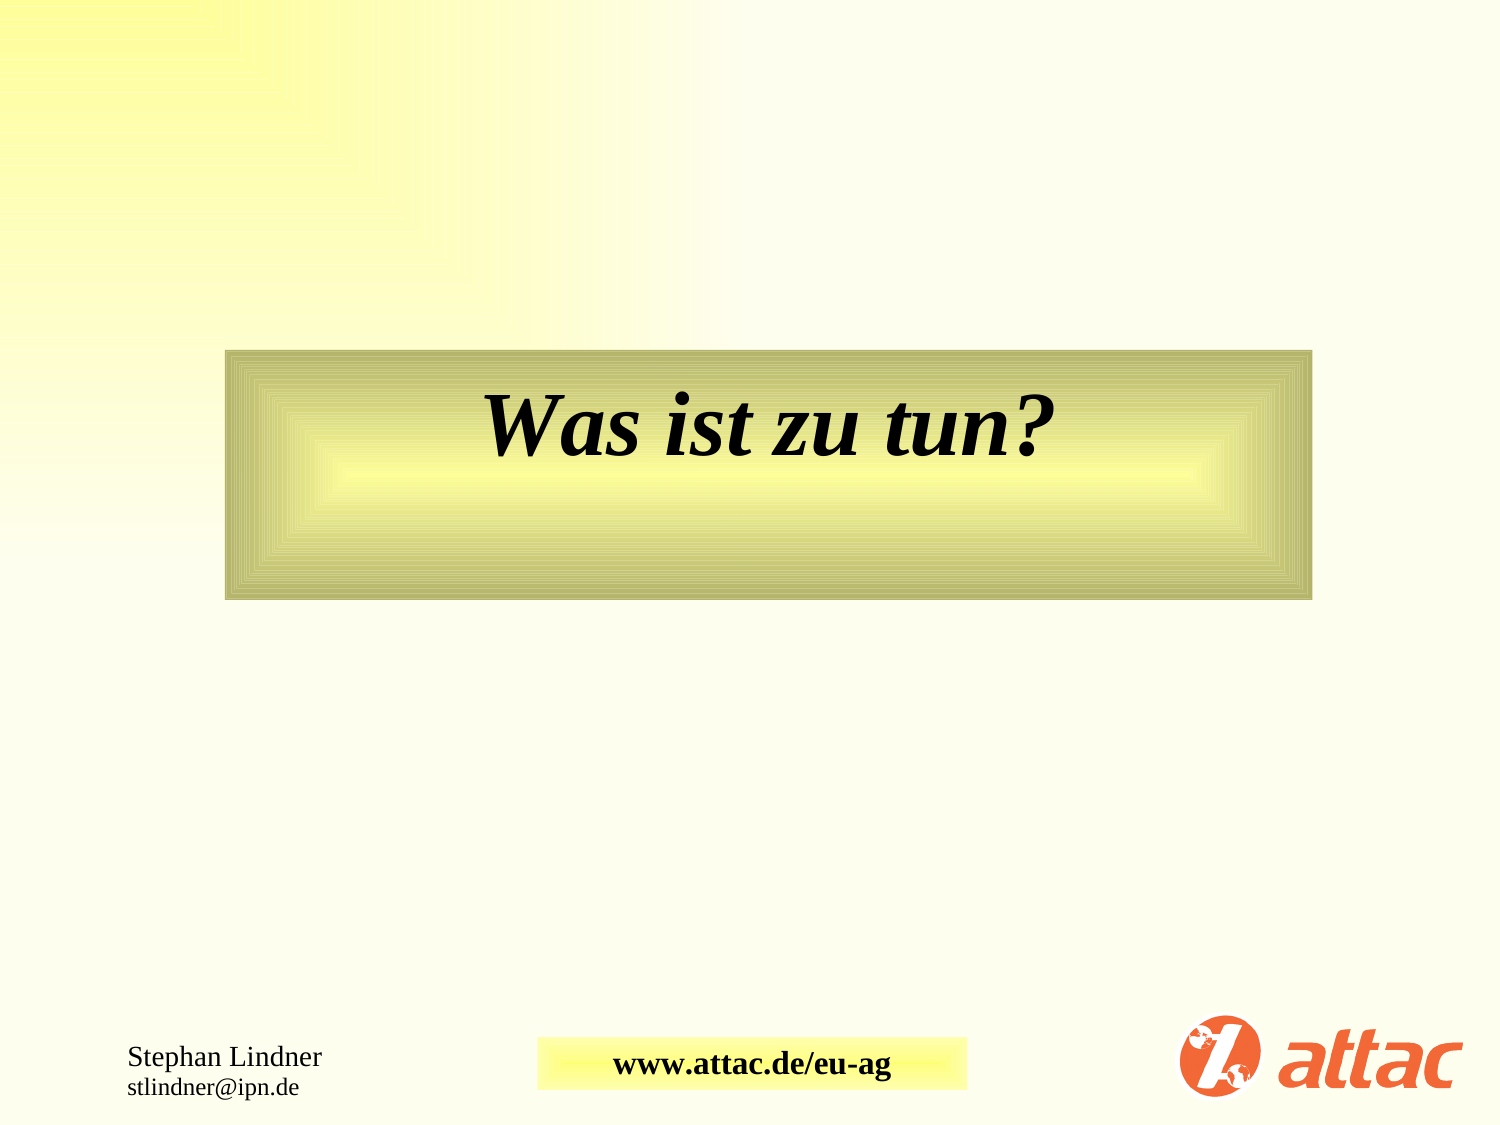

# Was ist zu tun?
Stephan Lindner
stlindner@ipn.de
www.attac.de/eu-ag